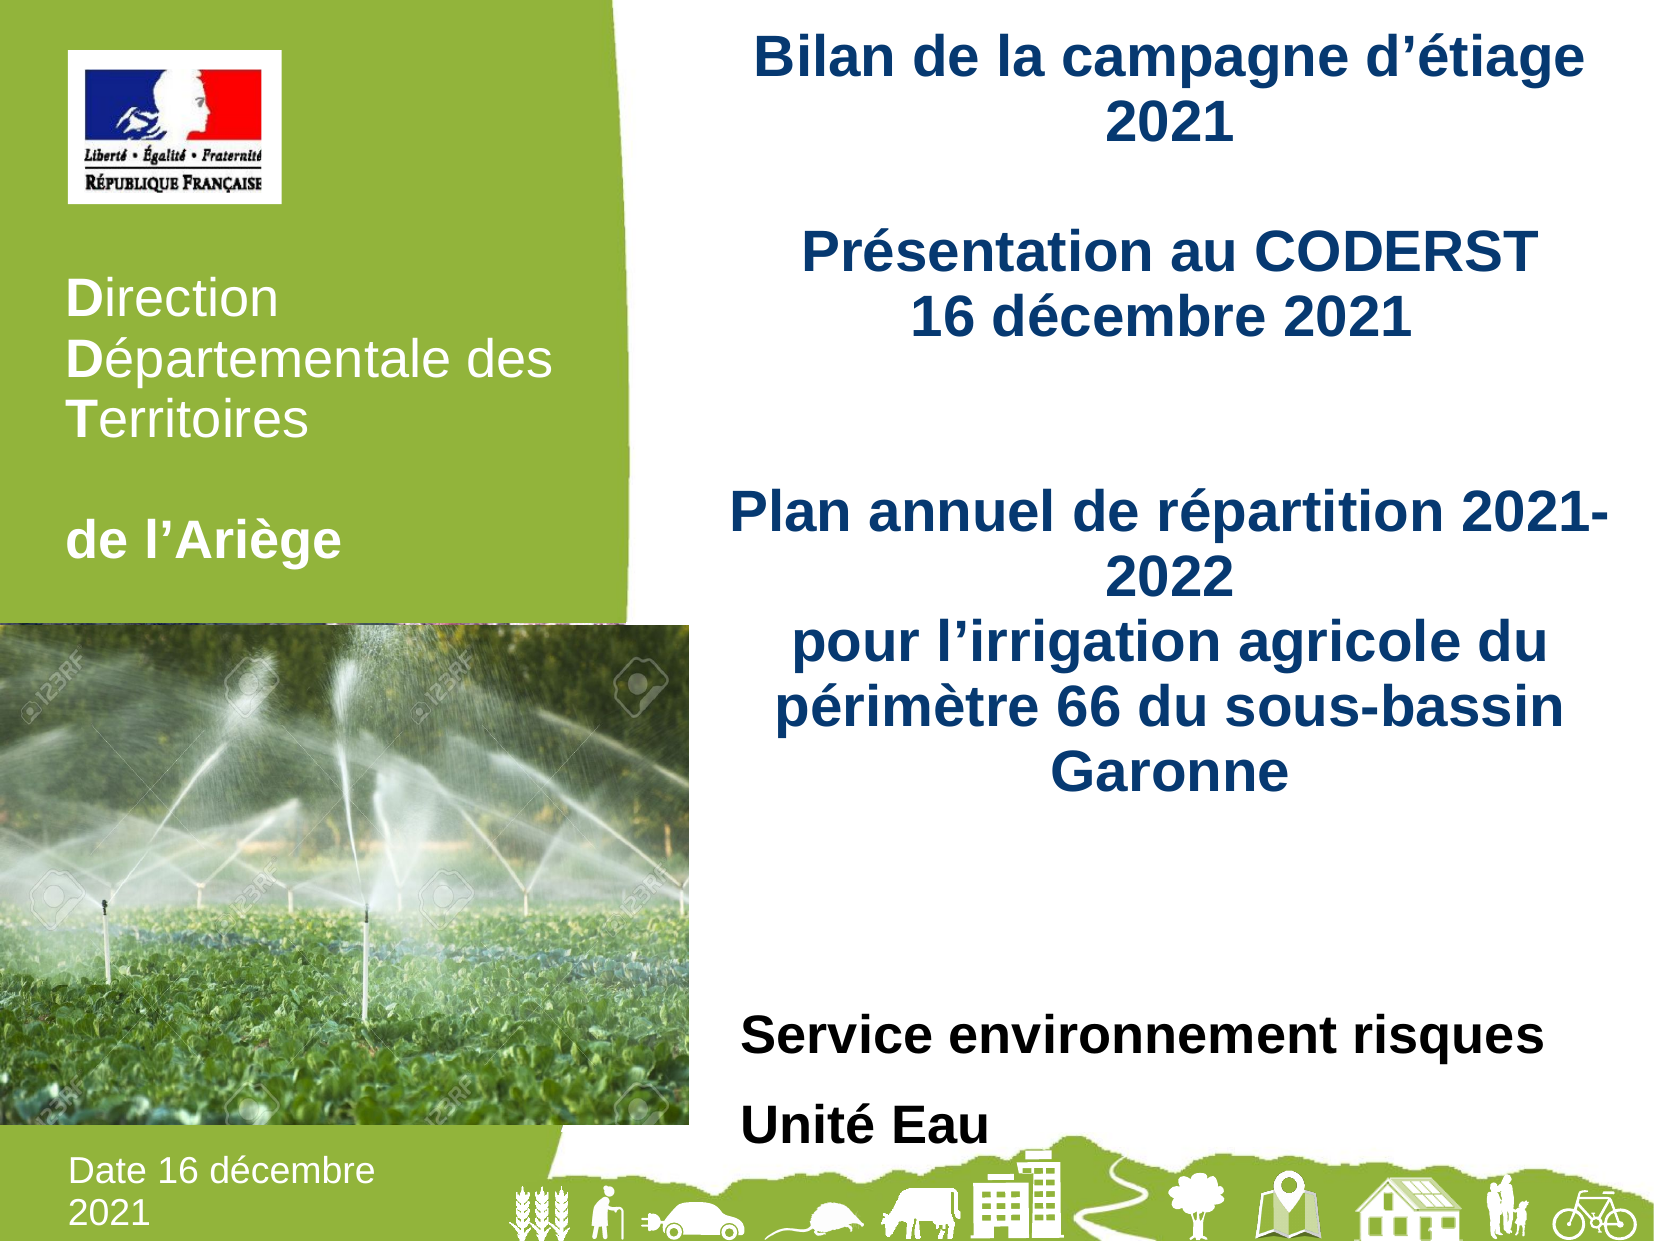

# Bilan de la campagne d’étiage 2021 Présentation au CODERST 16 décembre 2021 Plan annuel de répartition 2021-2022 pour l’irrigation agricole du périmètre 66 du sous-bassin Garonne
Service environnement risques
Unité Eau
Date 16 décembre 2021